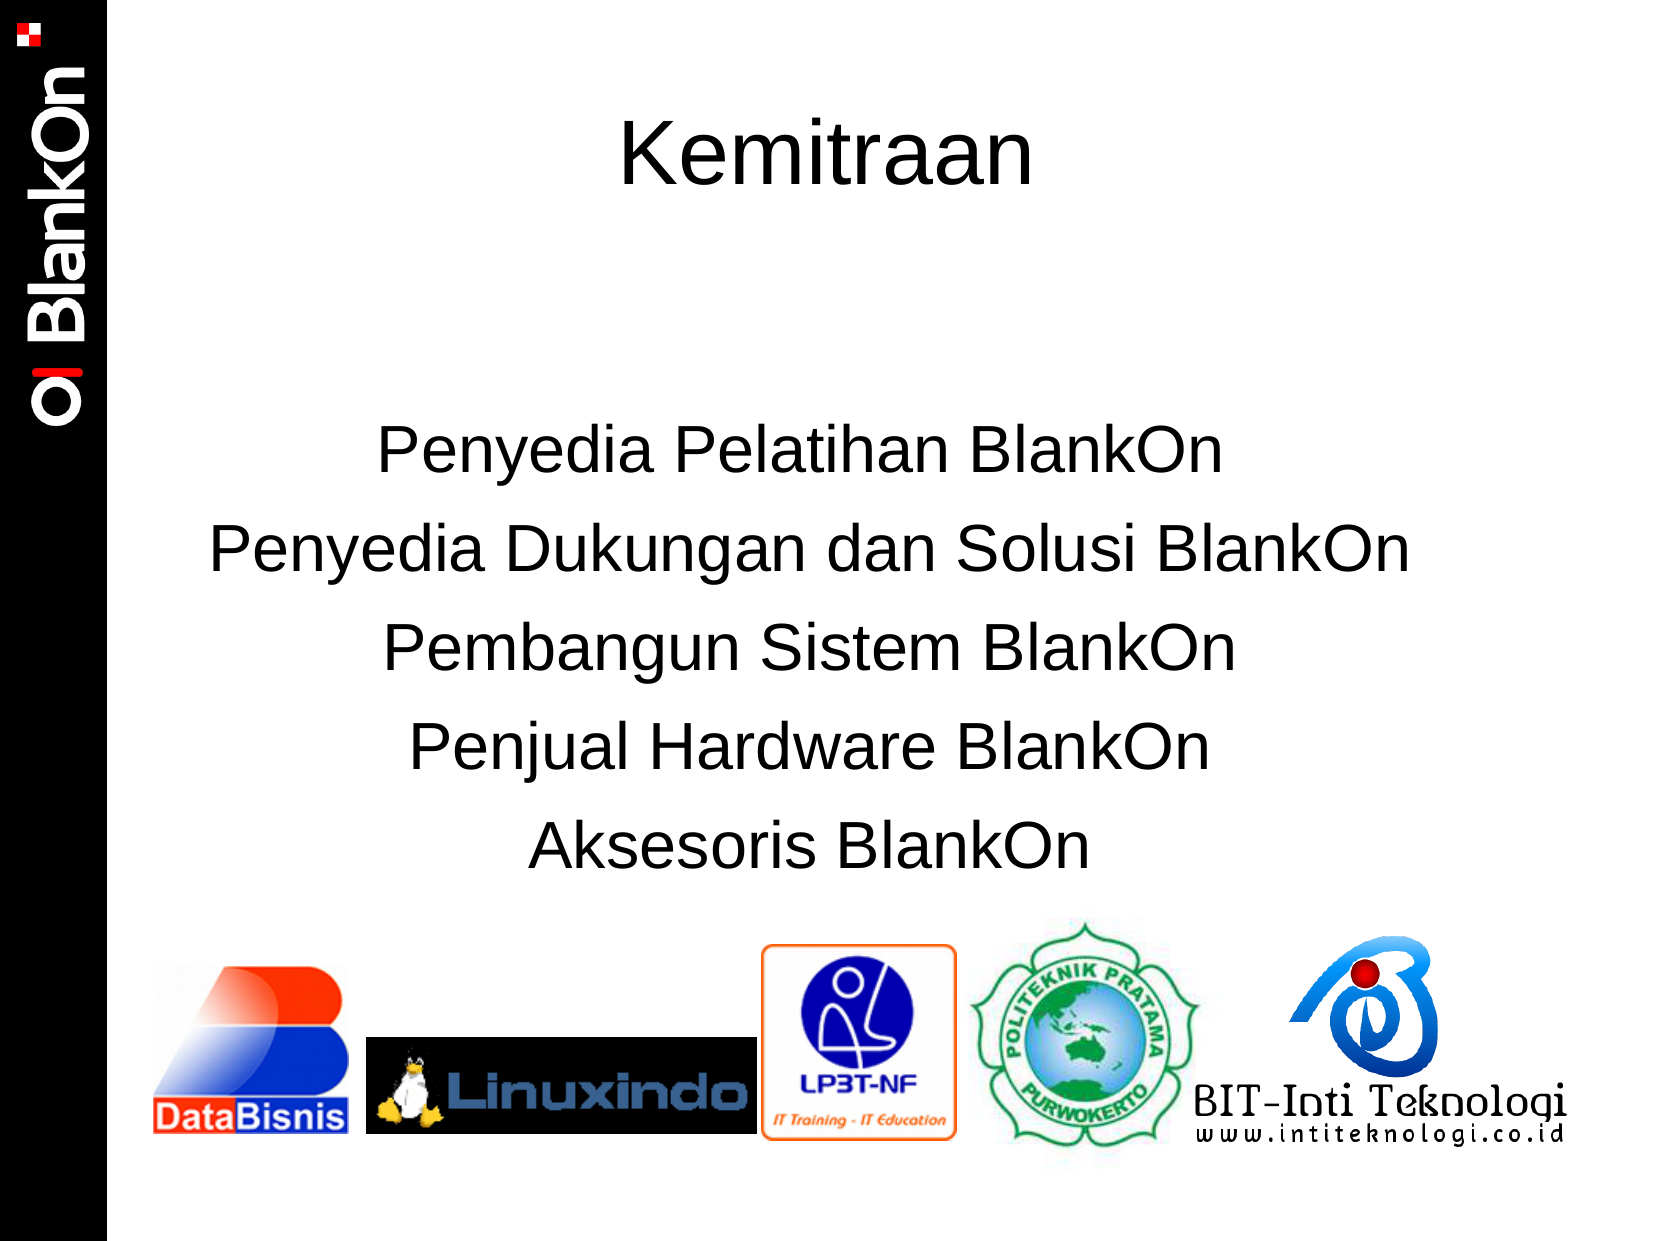

# Kemitraan
Penyedia Pelatihan BlankOn
Penyedia Dukungan dan Solusi BlankOn
Pembangun Sistem BlankOn
Penjual Hardware BlankOn
Aksesoris BlankOn